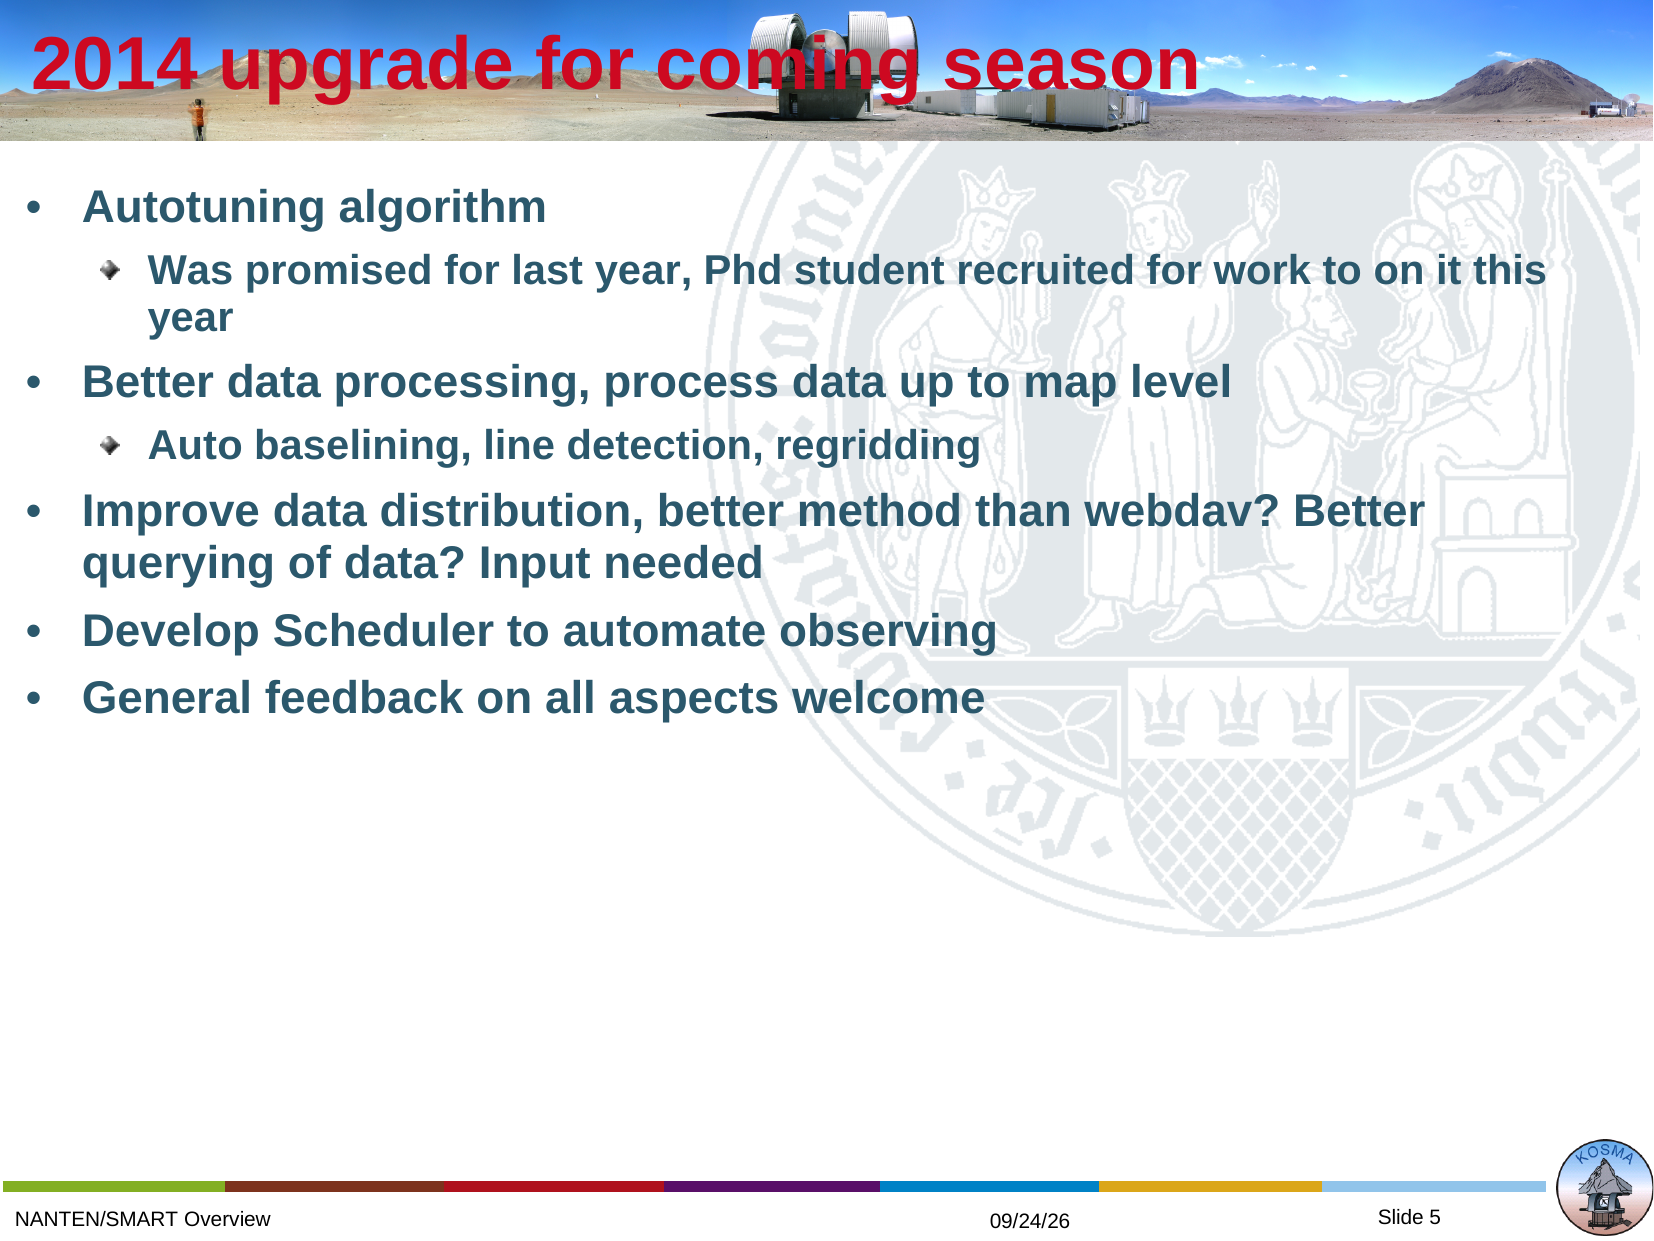

# 2014 upgrade for coming season
Autotuning algorithm
Was promised for last year, Phd student recruited for work to on it this year
Better data processing, process data up to map level
Auto baselining, line detection, regridding
Improve data distribution, better method than webdav? Better querying of data? Input needed
Develop Scheduler to automate observing
General feedback on all aspects welcome